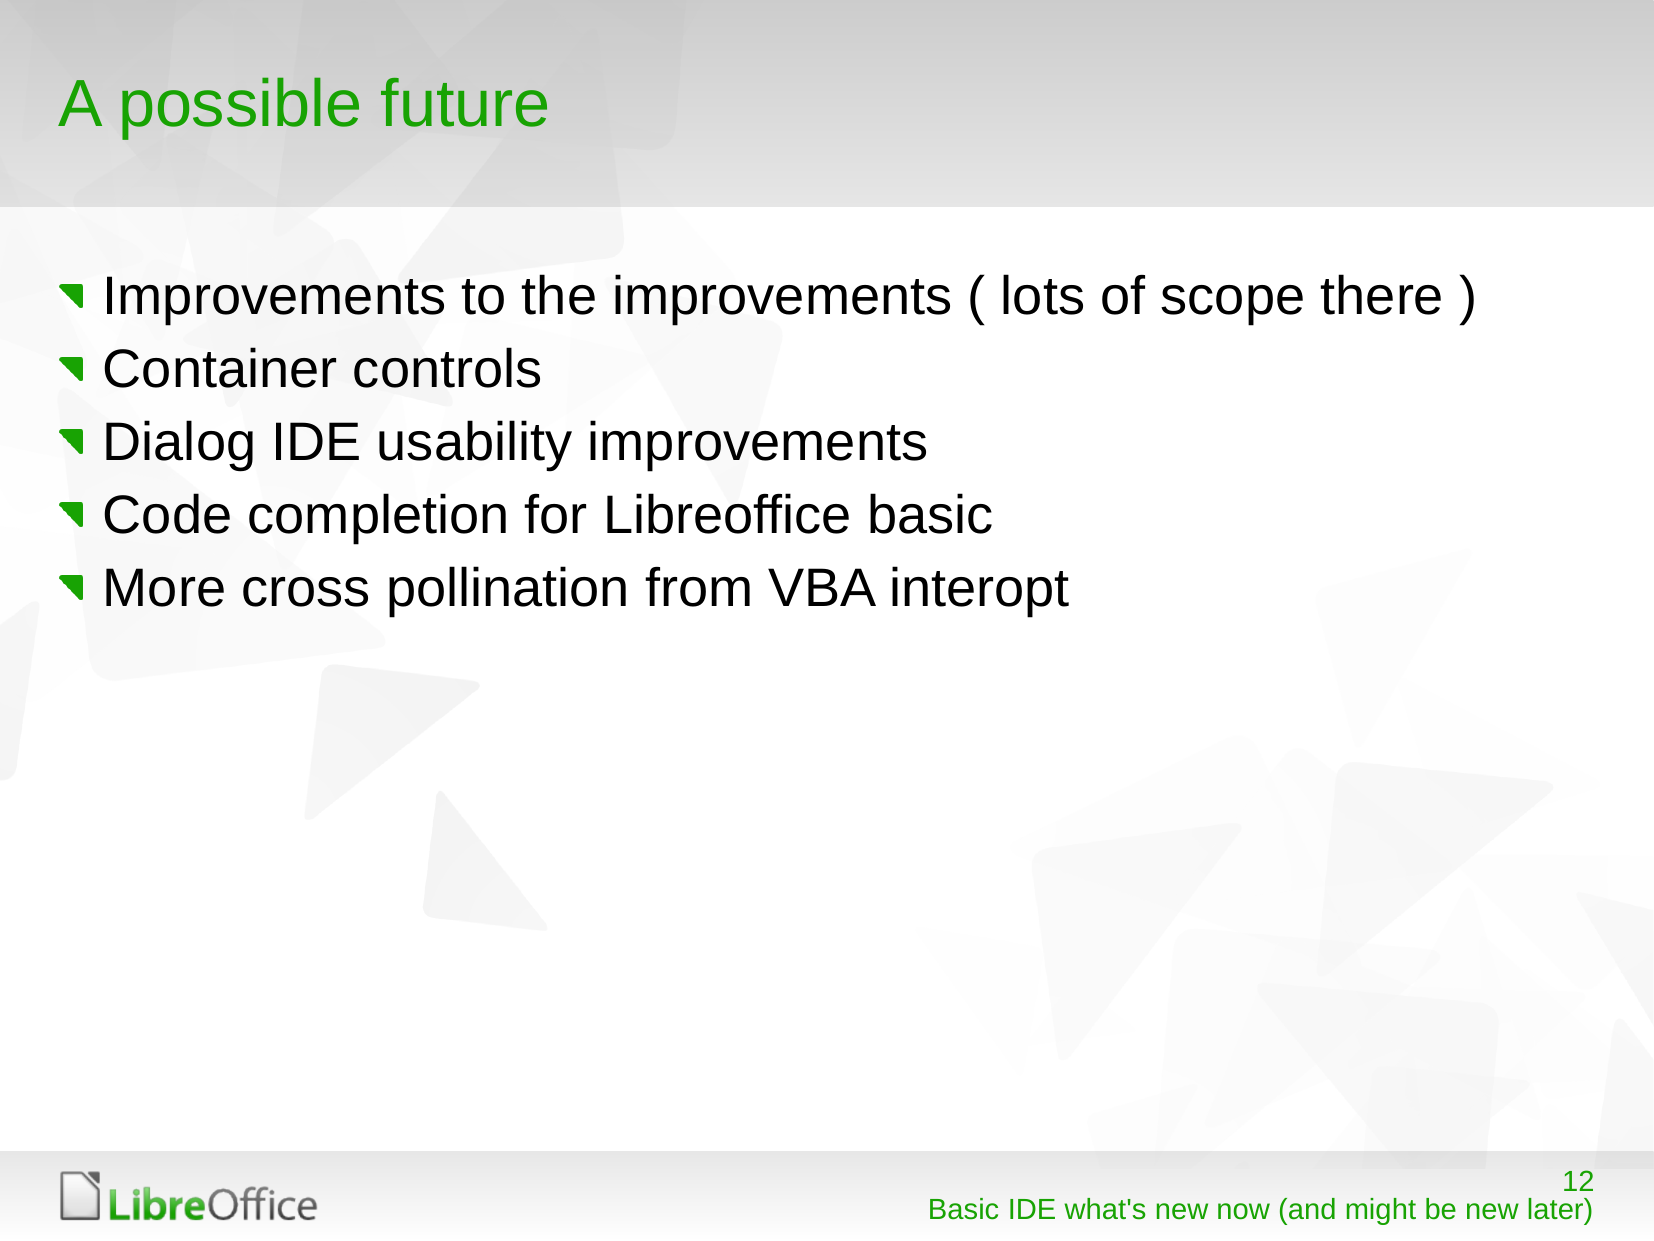

# A possible future
Improvements to the improvements ( lots of scope there )
Container controls
Dialog IDE usability improvements
Code completion for Libreoffice basic
More cross pollination from VBA interopt
12
Basic IDE what's new now (and might be new later)